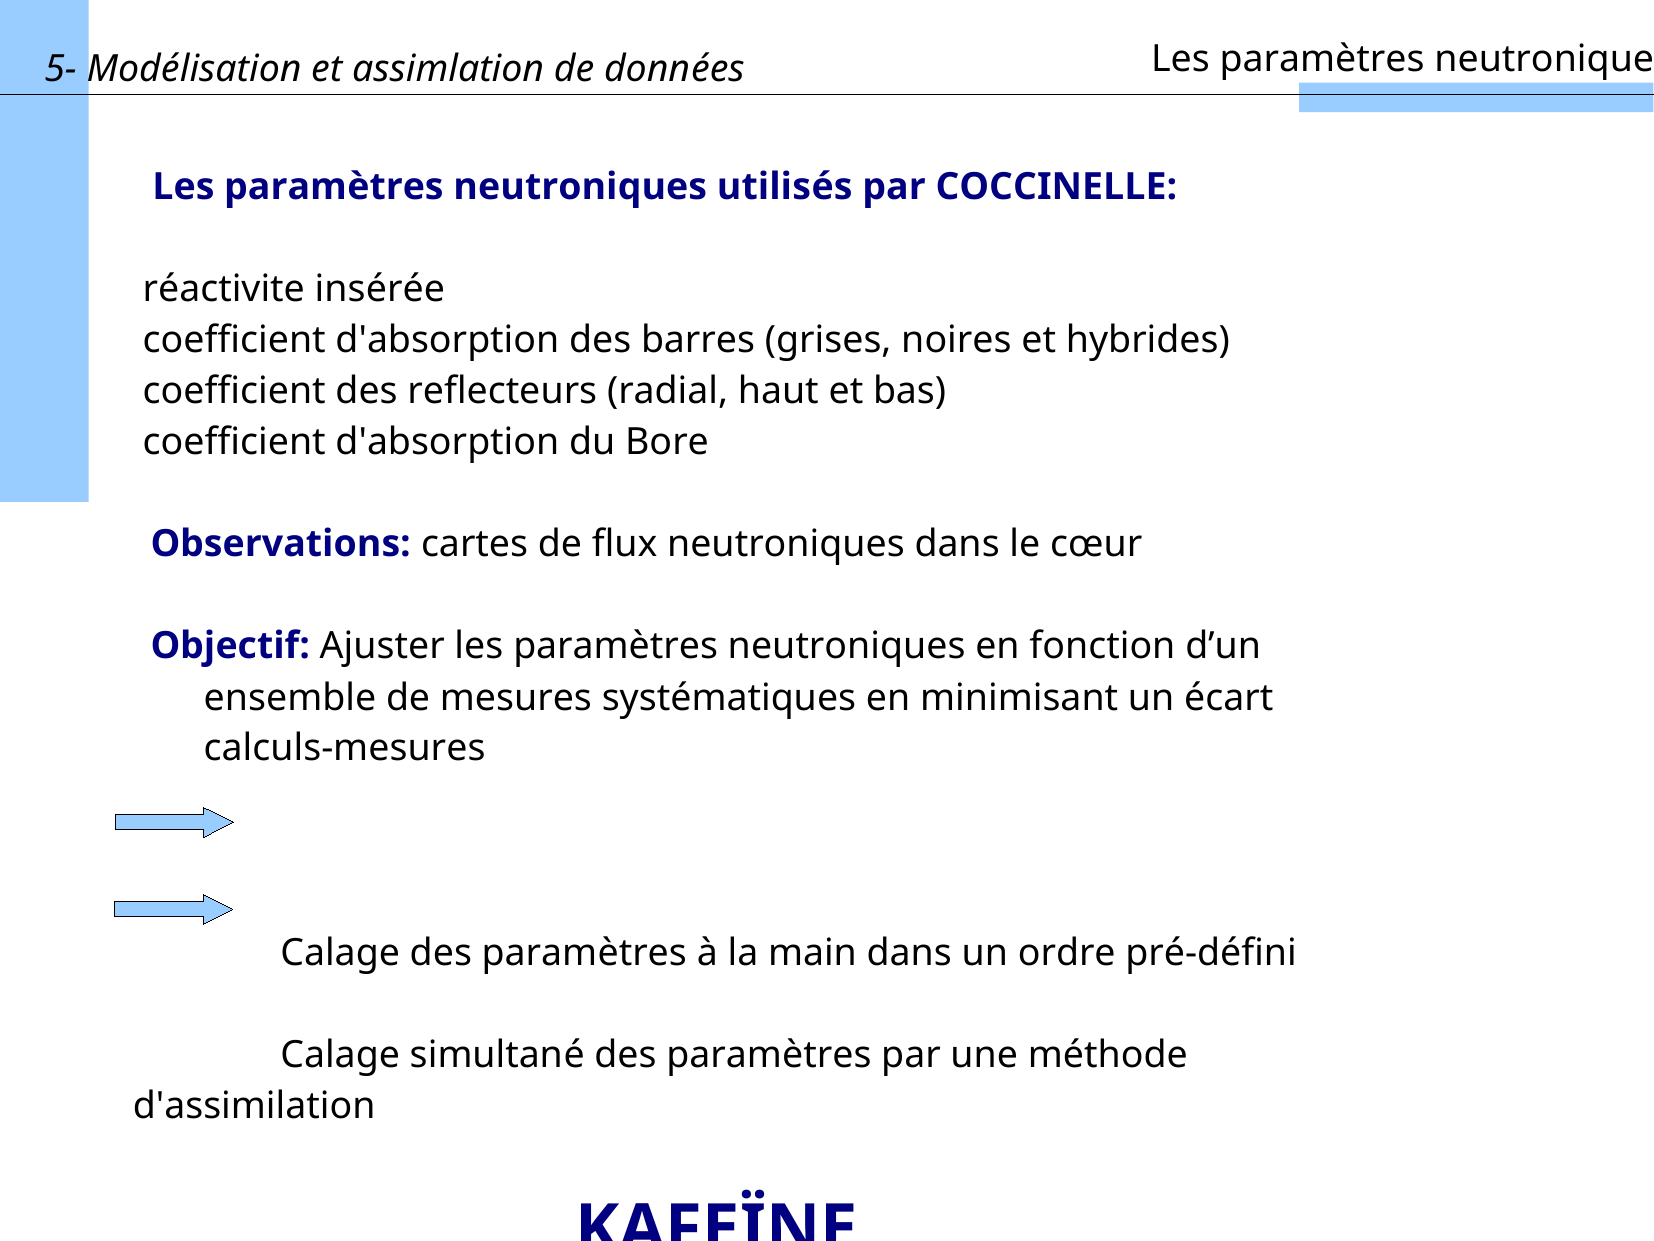

Les paramètres neutroniques
5- Modélisation et assimlation de données
 Les paramètres neutroniques utilisés par COCCINELLE:
 réactivite insérée
 coefficient d'absorption des barres (grises, noires et hybrides)
 coefficient des reflecteurs (radial, haut et bas)
 coefficient d'absorption du Bore
Observations: cartes de flux neutroniques dans le cœur
Objectif: Ajuster les paramètres neutroniques en fonction d’un ensemble de mesures systématiques en minimisant un écart calculs-mesures
		Calage des paramètres à la main dans un ordre pré-défini
		Calage simultané des paramètres par une méthode d'assimilation
						KAFEÏNE